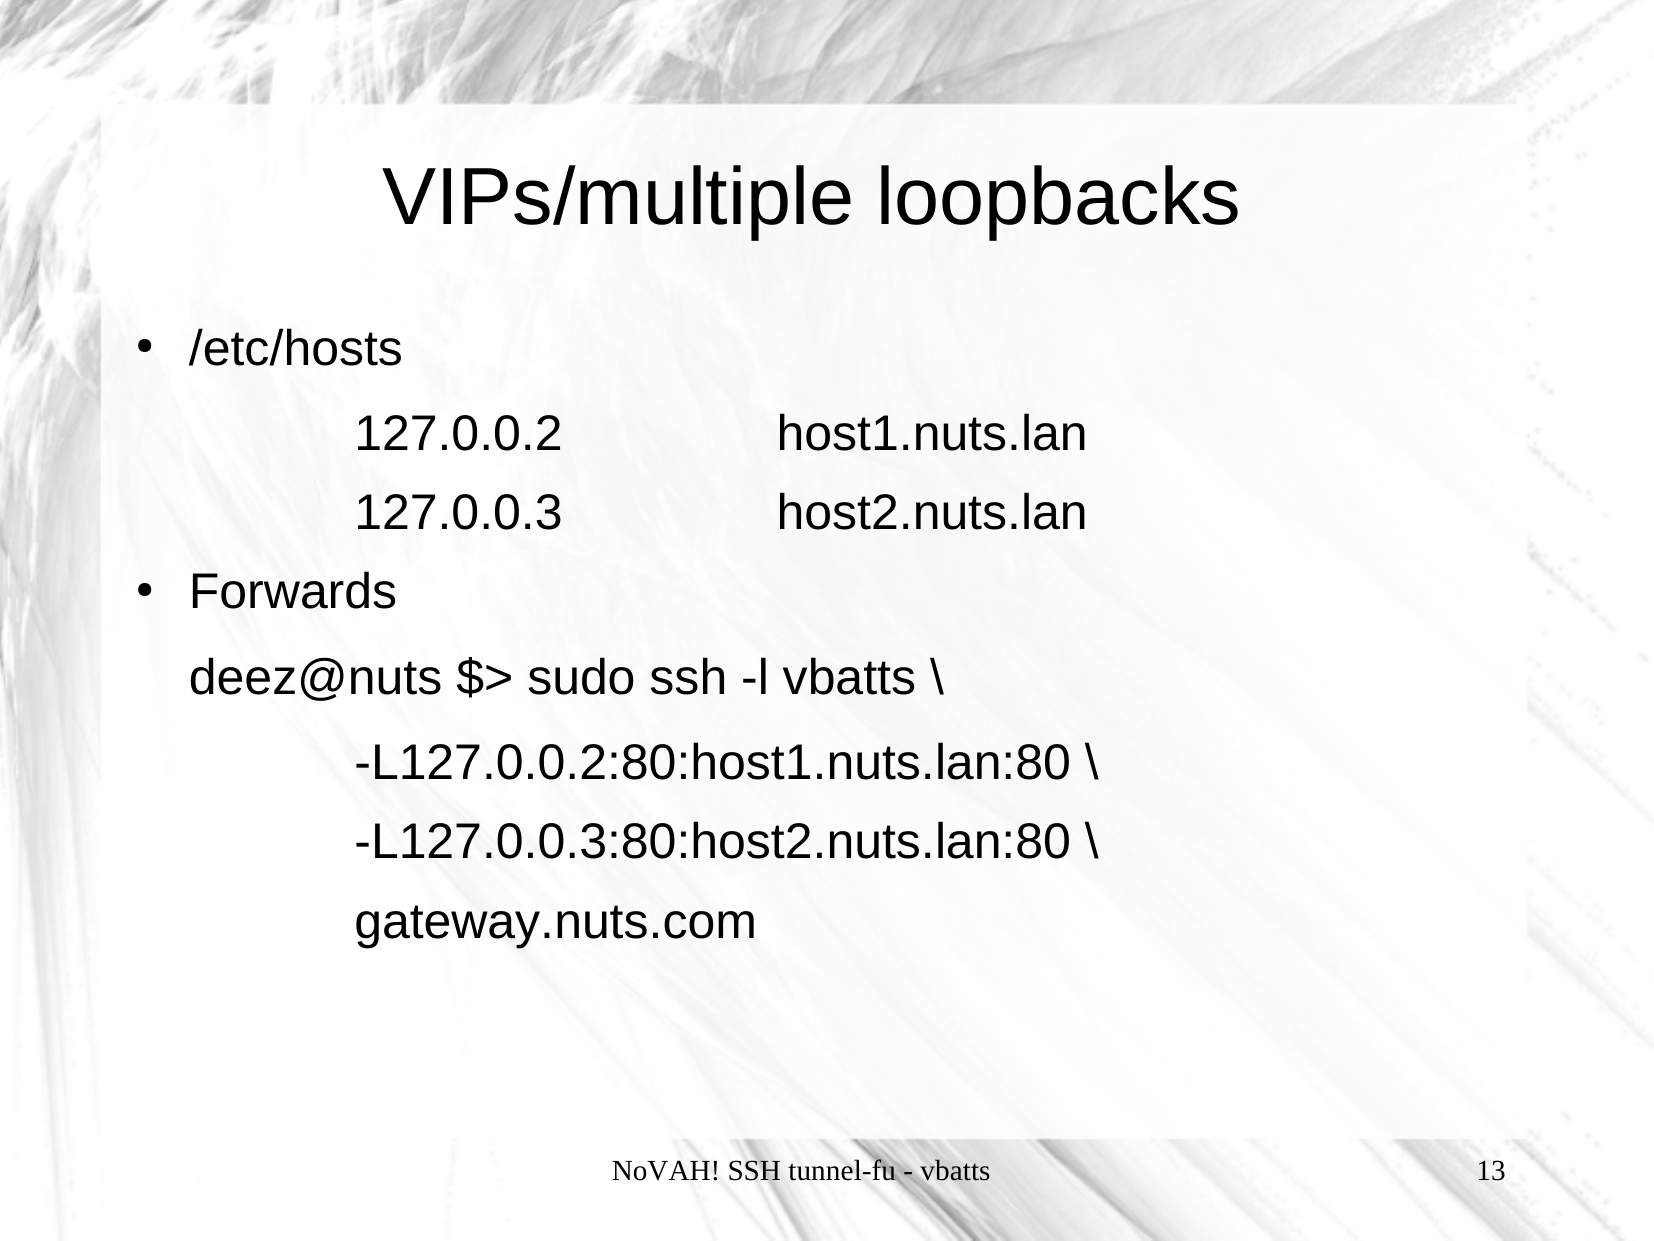

# VIPs/multiple loopbacks
/etc/hosts
127.0.0.2			host1.nuts.lan
127.0.0.3			host2.nuts.lan
Forwards
deez@nuts $> sudo ssh -l vbatts \
-L127.0.0.2:80:host1.nuts.lan:80 \
-L127.0.0.3:80:host2.nuts.lan:80 \
gateway.nuts.com
NoVAH! SSH tunnel-fu - vbatts
13